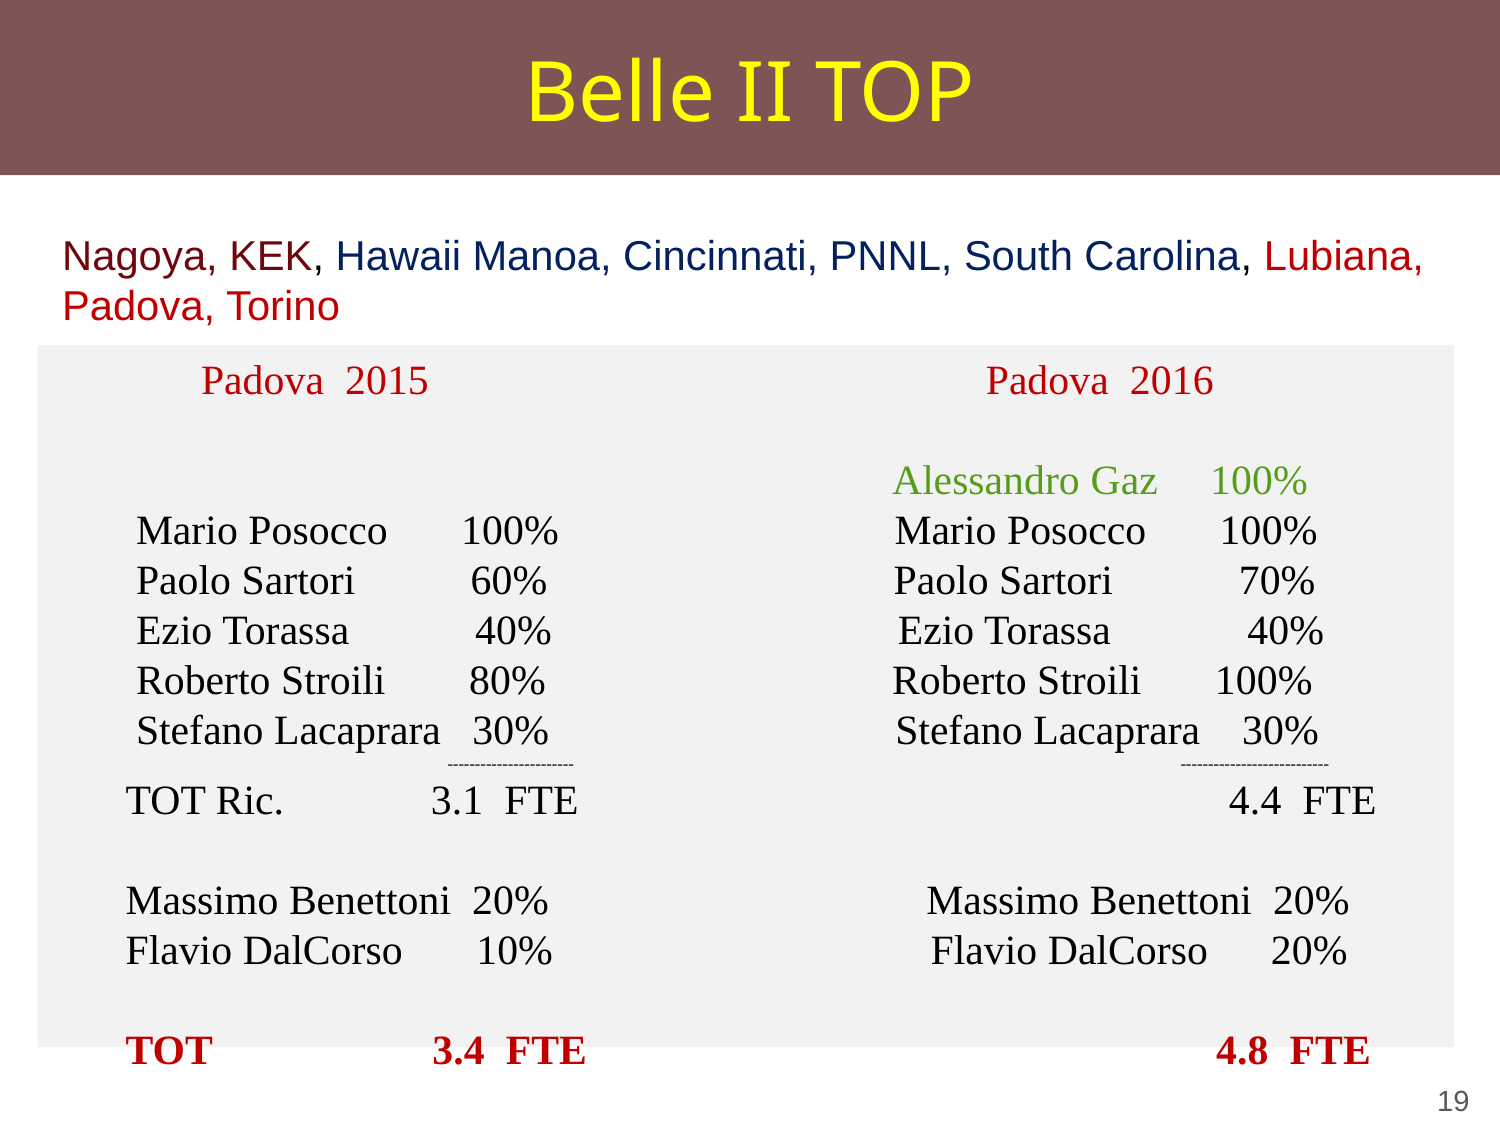

# Belle II TOP
Nagoya, KEK, Hawaii Manoa, Cincinnati, PNNL, South Carolina, Lubiana, Padova, Torino
 Padova 2015 Padova 2016
 Alessandro Gaz 100%
 Mario Posocco 100% Mario Posocco 100%
 Paolo Sartori 60% Paolo Sartori 70%
 Ezio Torassa 40% Ezio Torassa 40%
 Roberto Stroili 80% Roberto Stroili 100%
 Stefano Lacaprara 30% Stefano Lacaprara 30%
 ----------------------- ---------------------------
 TOT Ric. 3.1 FTE 4.4 FTE
 Massimo Benettoni 20% Massimo Benettoni 20%
 Flavio DalCorso 10% Flavio DalCorso 20%
 TOT 3.4 FTE 4.8 FTE